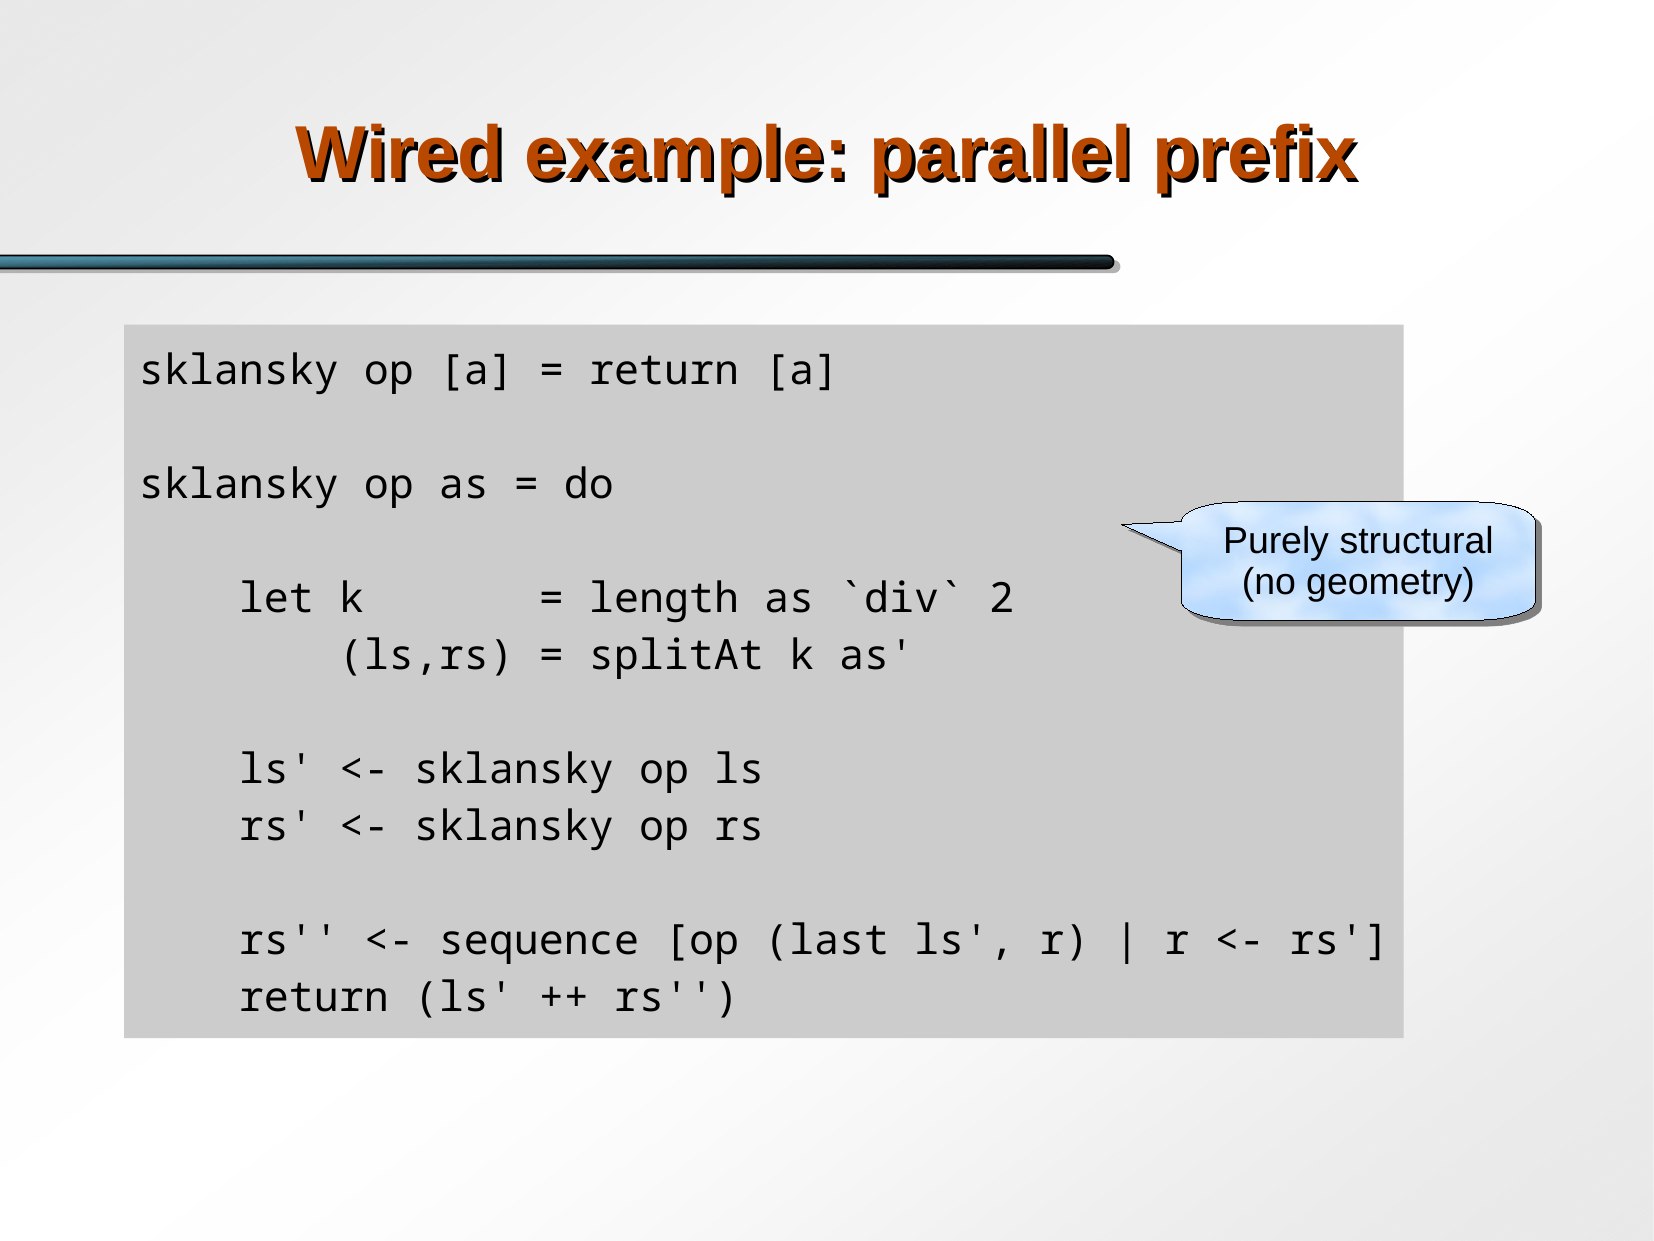

# Wired example: parallel prefix
sklansky op [a] = return [a]
sklansky op as = do
 let k = length as `div` 2
 (ls,rs) = splitAt k as'
 ls' <- sklansky op ls
 rs' <- sklansky op rs
 rs'' <- sequence [op (last ls', r) | r <- rs']
 return (ls' ++ rs'')
Purely structural (no geometry)